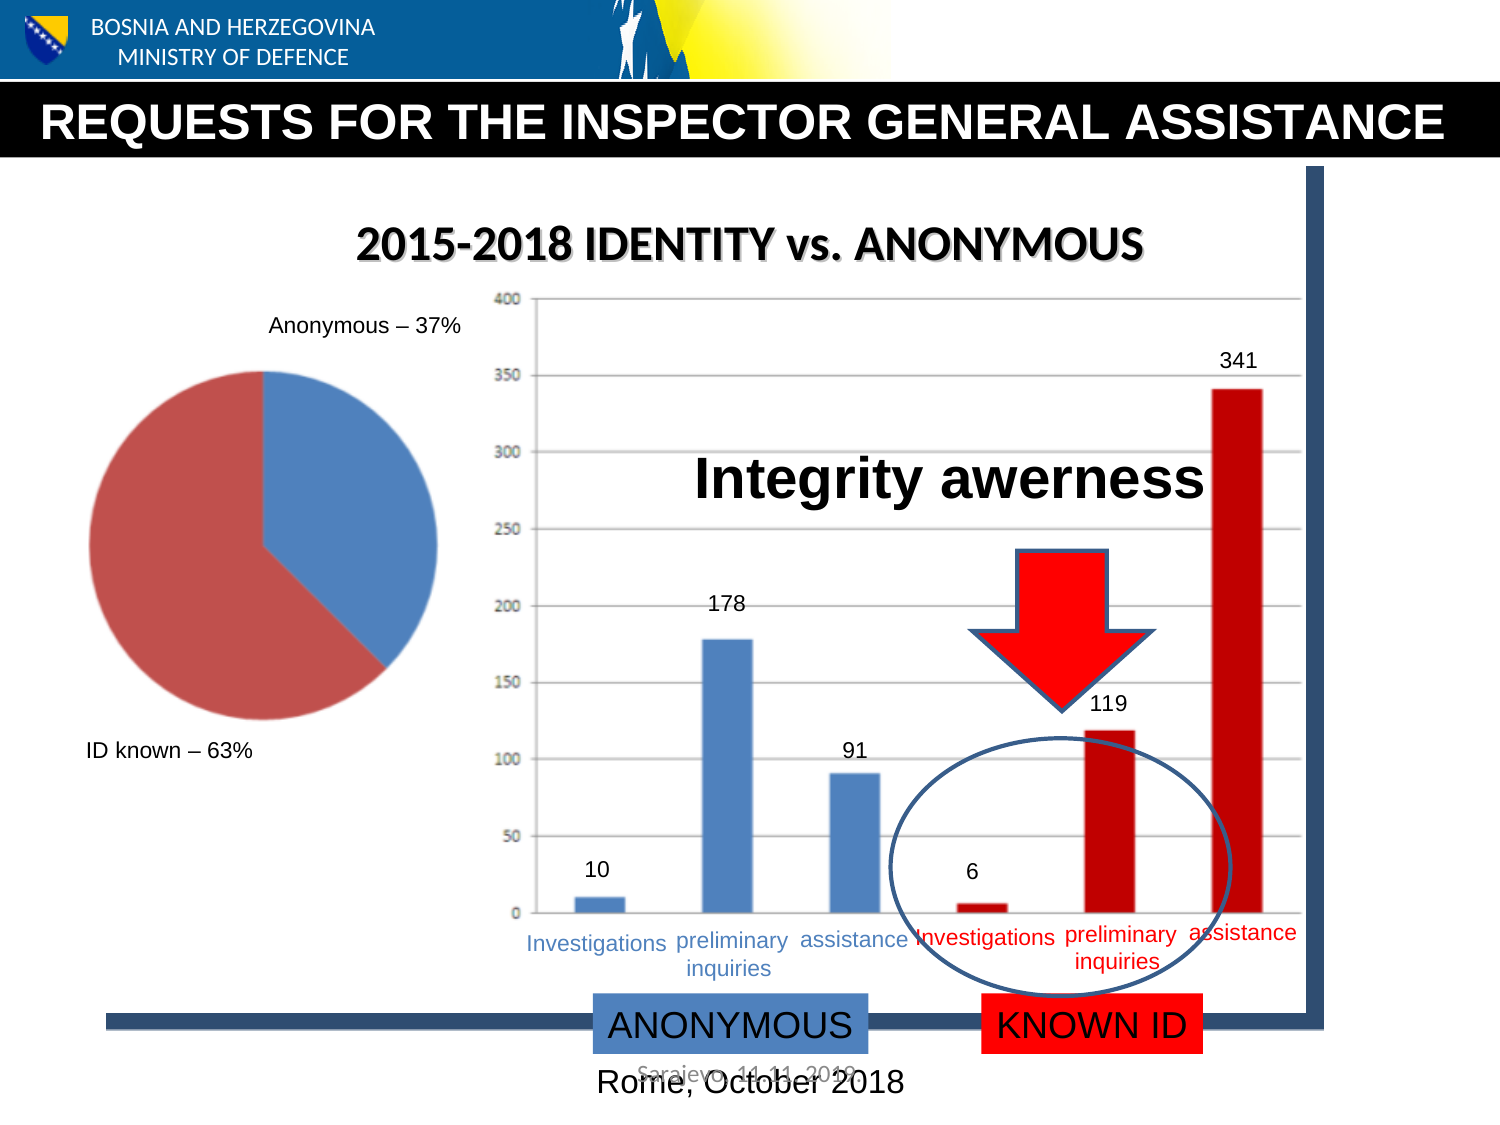

REQUESTS FOR THE INSPECTOR GENERAL ASSISTANCE
# 2015-2018 IDENTITY vs. ANONYMOUS
Anonymous – 37%
341
Integrity awerness
178
119
ID known – 63%
91
10
6
assistance
preliminary inquiries
Investigations
assistance
preliminary inquiries
Investigations
ANONYMOUS
KNOWN ID
Sarajevo, 11.11. 2019.
Rome, October 2018